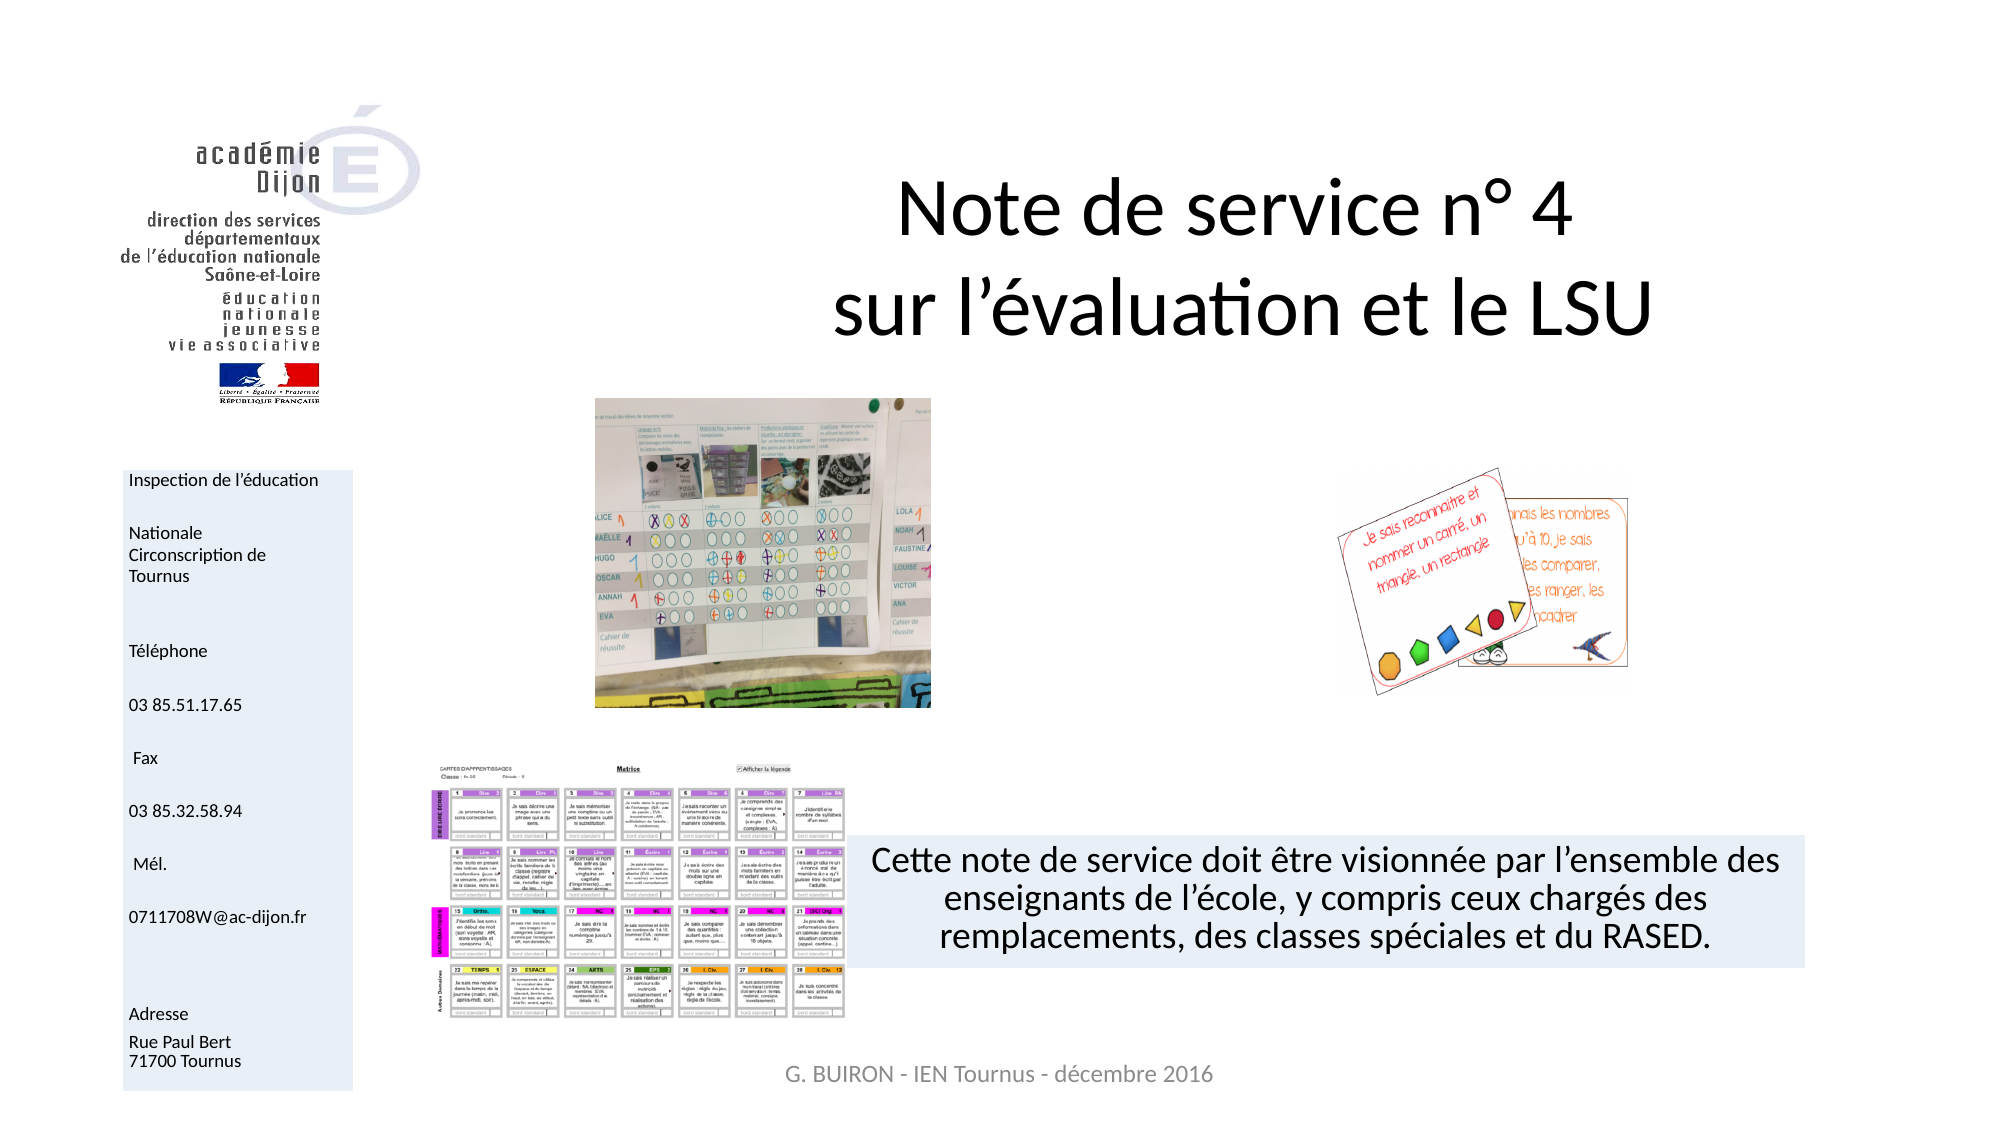

Note de service n° 4
sur l’évaluation et le LSU
| Inspection de l’éducation Nationale Circonscription de Tournus   Téléphone 03 85.51.17.65 Fax 03 85.32.58.94 Mél. 0711708W@ac-dijon.fr     Adresse Rue Paul Bert 71700 Tournus |
| --- |
| Cette note de service doit être visionnée par l’ensemble des enseignants de l’école, y compris ceux chargés des remplacements, des classes spéciales et du RASED. |
| --- |
G. BUIRON - IEN Tournus - décembre 2016